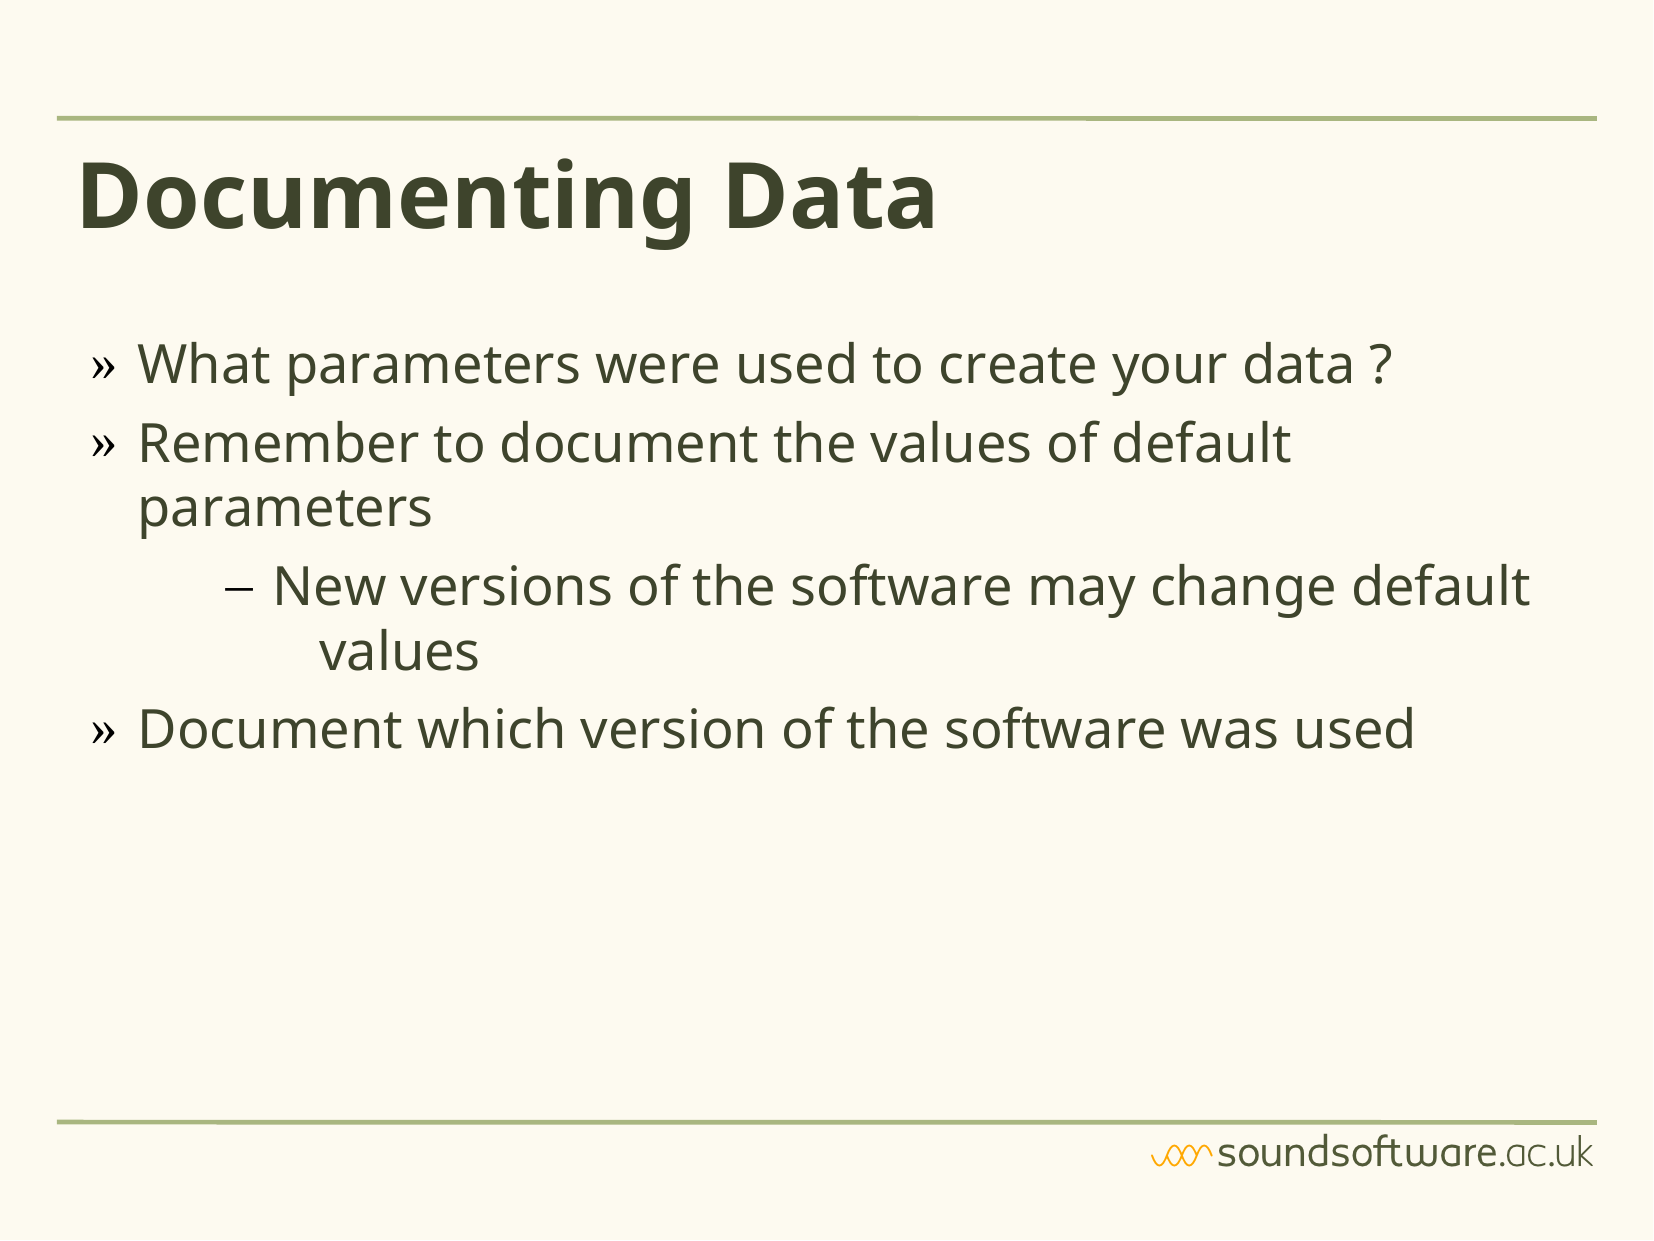

# Documenting Data
What parameters were used to create your data ?
Remember to document the values of default parameters
New versions of the software may change default values
Document which version of the software was used